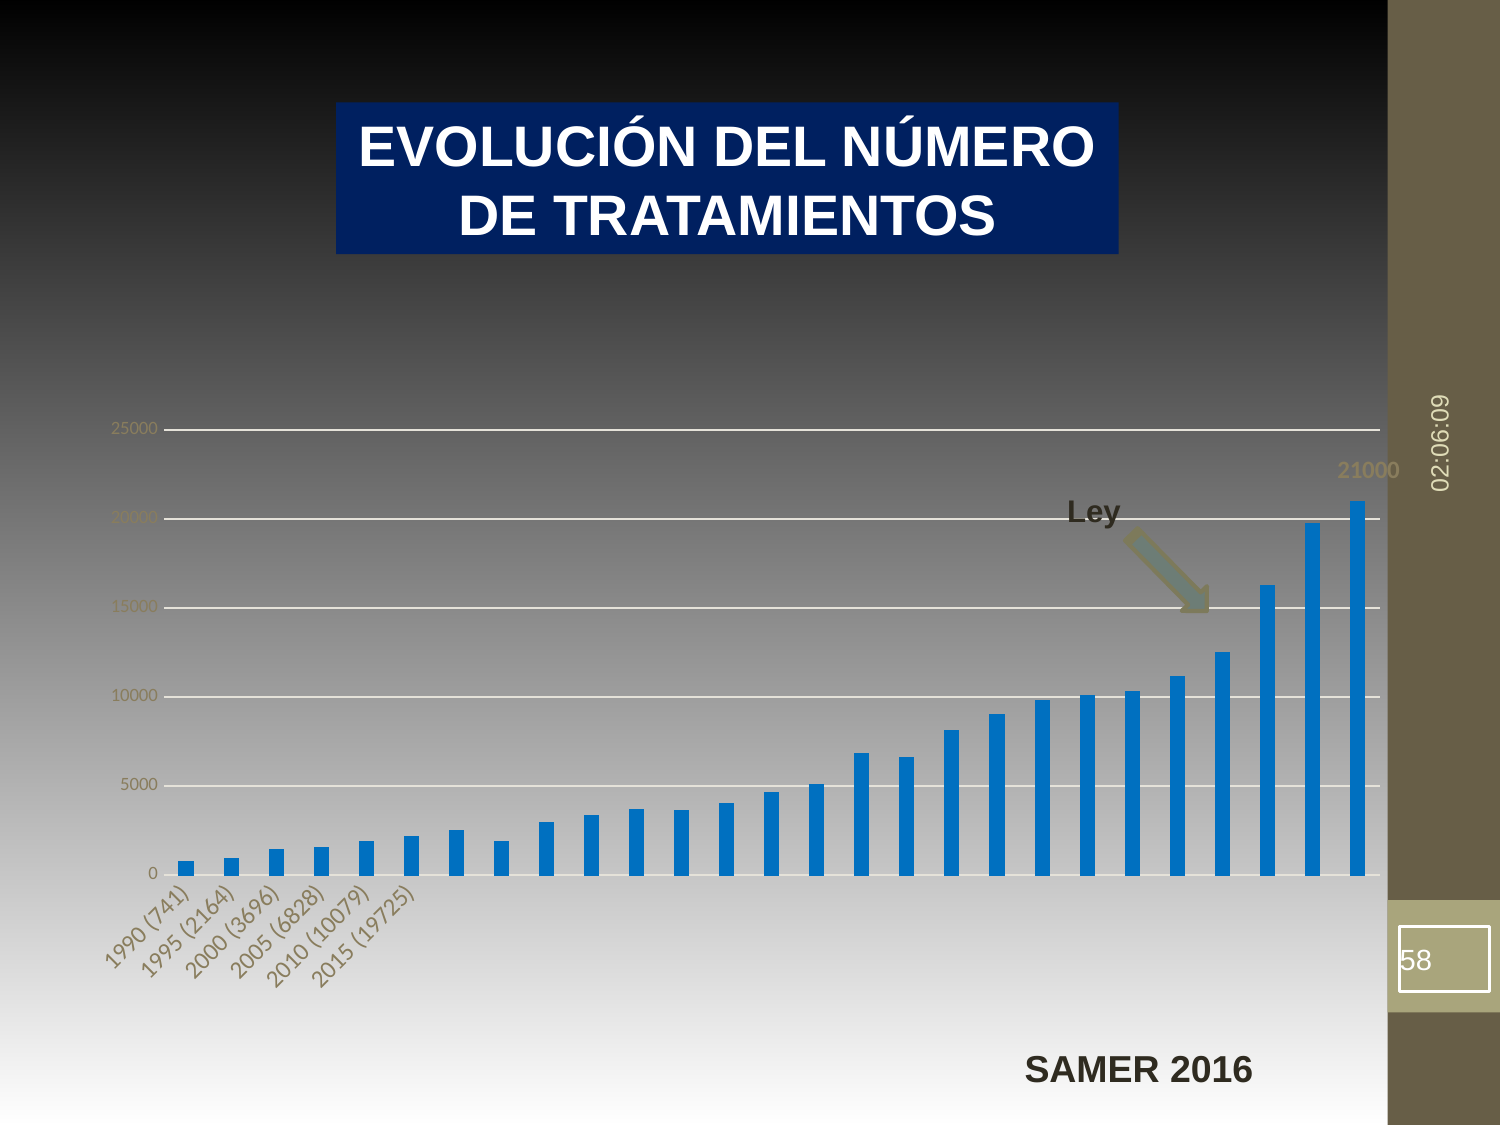

EVOLUCIÓN DEL NÚMERO DE TRATAMIENTOS
#
02:48:04
### Chart: 21000
| Category | |
|---|---|
| 1990 (741) | 741.0 |
| 1995 (2164) | 952.0 |
| 2000 (3696) | 1416.0 |
| 2005 (6828) | 1542.0 |
| 2010 (10079) | 1883.0 |
| 2015 (19725) | 2164.0 |
| None | 2508.0 |
| None | 1871.0 |
| None | 2924.0 |
| None | 3332.0 |
| None | 3696.0 |
| None | 3648.0 |
| None | 4014.0 |
| None | 4608.0 |
| None | 5057.0 |
| None | 6828.0 |
| None | 6614.0 |
| None | 8098.0 |
| None | 9043.0 |
| None | 9812.0 |
| None | 10079.0 |
| None | 10299.0 |
| None | 11168.0 |
| None | 12527.0 |
| None | 16258.0 |
| None | 19725.0 |
| None | 21000.0 |Ley
SAMER 2016